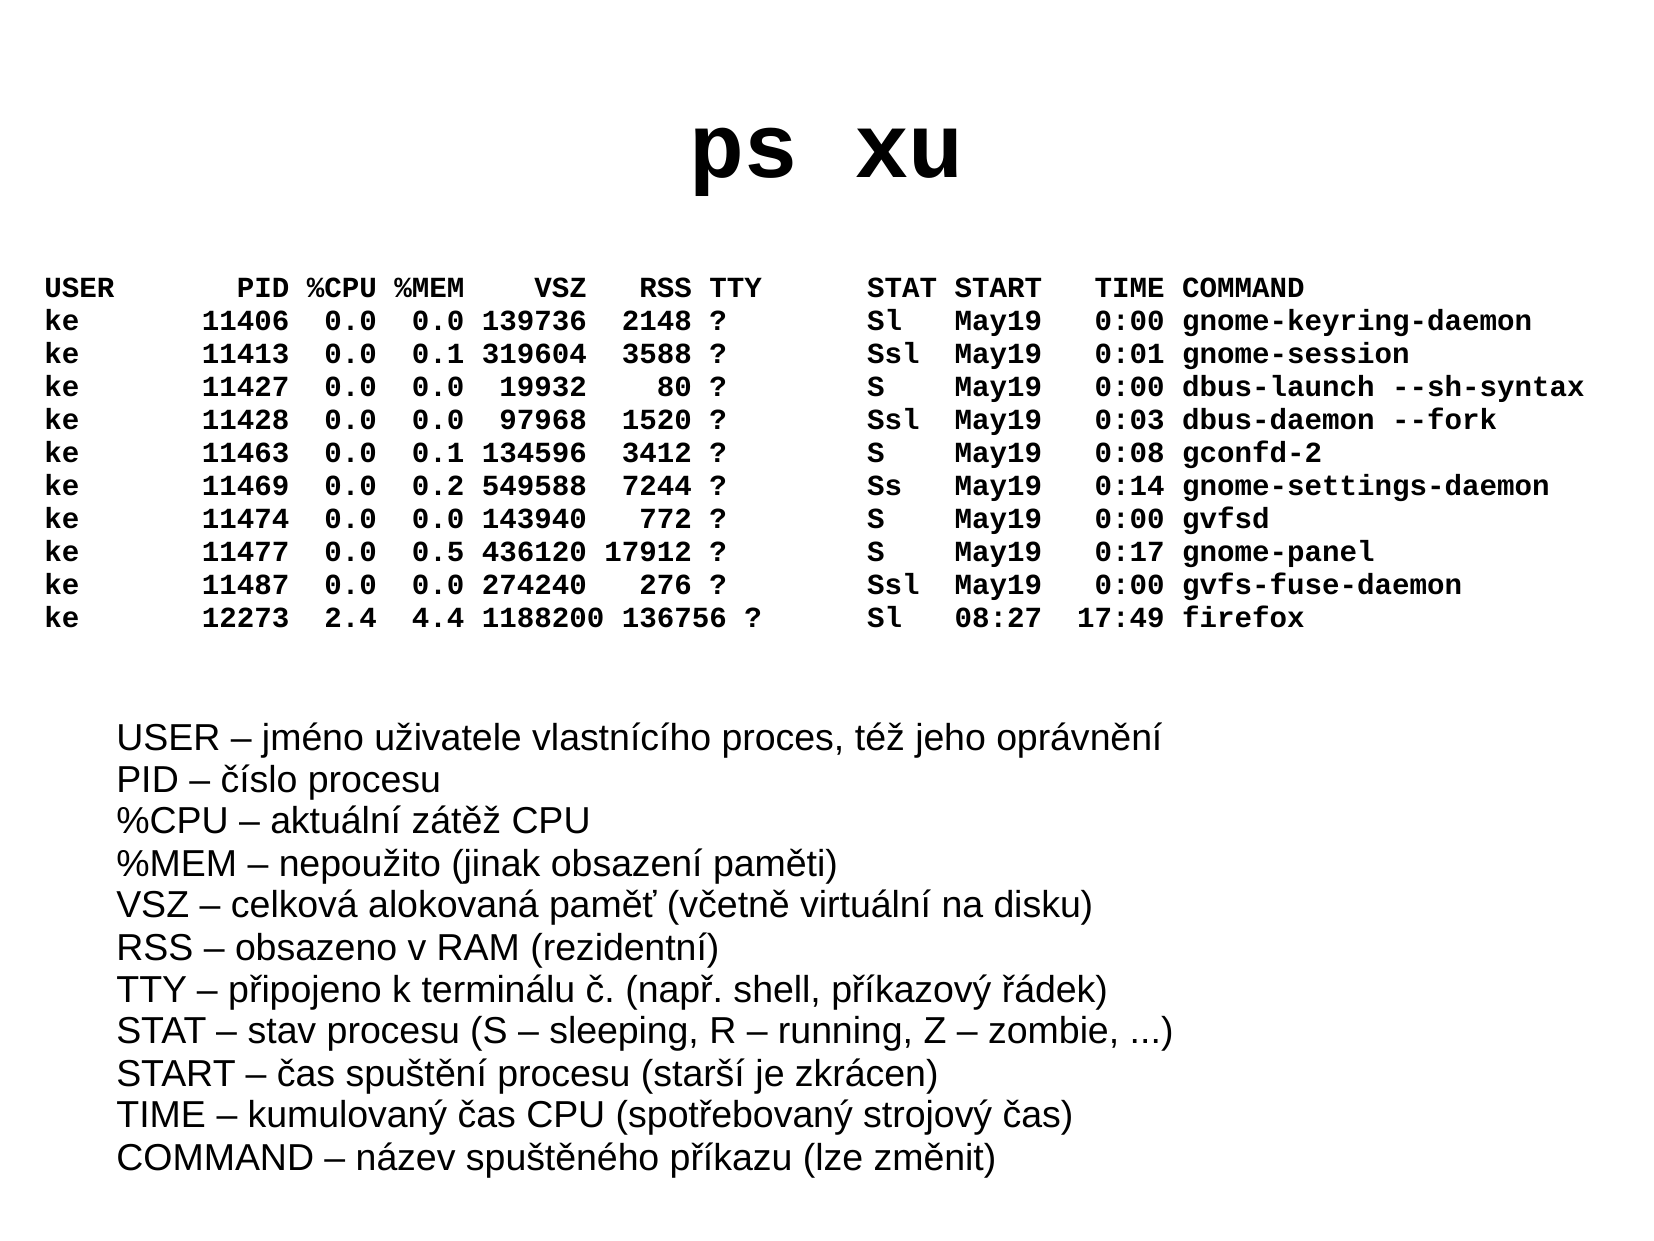

# ps xu
USER PID %CPU %MEM VSZ RSS TTY STAT START TIME COMMAND
ke 11406 0.0 0.0 139736 2148 ? Sl May19 0:00 gnome-keyring-daemon
ke 11413 0.0 0.1 319604 3588 ? Ssl May19 0:01 gnome-session
ke 11427 0.0 0.0 19932 80 ? S May19 0:00 dbus-launch --sh-syntax
ke 11428 0.0 0.0 97968 1520 ? Ssl May19 0:03 dbus-daemon --fork
ke 11463 0.0 0.1 134596 3412 ? S May19 0:08 gconfd-2
ke 11469 0.0 0.2 549588 7244 ? Ss May19 0:14 gnome-settings-daemon
ke 11474 0.0 0.0 143940 772 ? S May19 0:00 gvfsd
ke 11477 0.0 0.5 436120 17912 ? S May19 0:17 gnome-panel
ke 11487 0.0 0.0 274240 276 ? Ssl May19 0:00 gvfs-fuse-daemon
ke 12273 2.4 4.4 1188200 136756 ? Sl 08:27 17:49 firefox
USER – jméno uživatele vlastnícího proces, též jeho oprávnění
PID – číslo procesu
%CPU – aktuální zátěž CPU
%MEM – nepoužito (jinak obsazení paměti)
VSZ – celková alokovaná paměť (včetně virtuální na disku)
RSS – obsazeno v RAM (rezidentní)
TTY – připojeno k terminálu č. (např. shell, příkazový řádek)
STAT – stav procesu (S – sleeping, R – running, Z – zombie, ...)
START – čas spuštění procesu (starší je zkrácen)
TIME – kumulovaný čas CPU (spotřebovaný strojový čas)
COMMAND – název spuštěného příkazu (lze změnit)